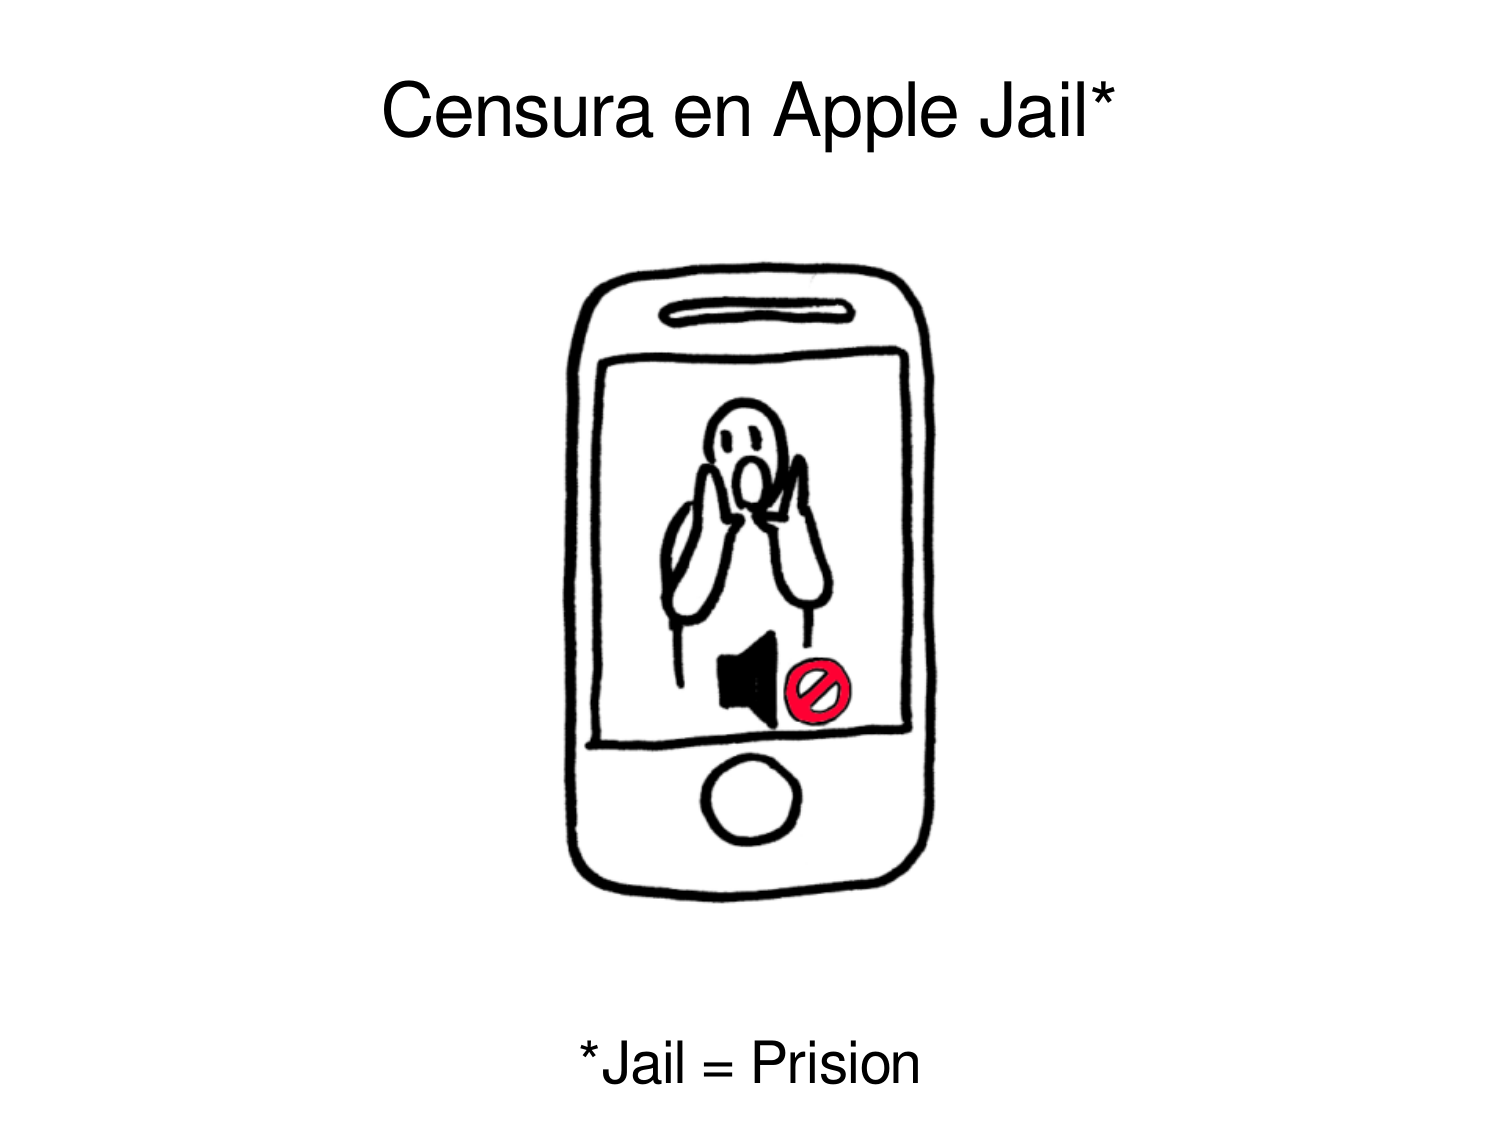

Censura en Apple Jail*
*Jail = Prision